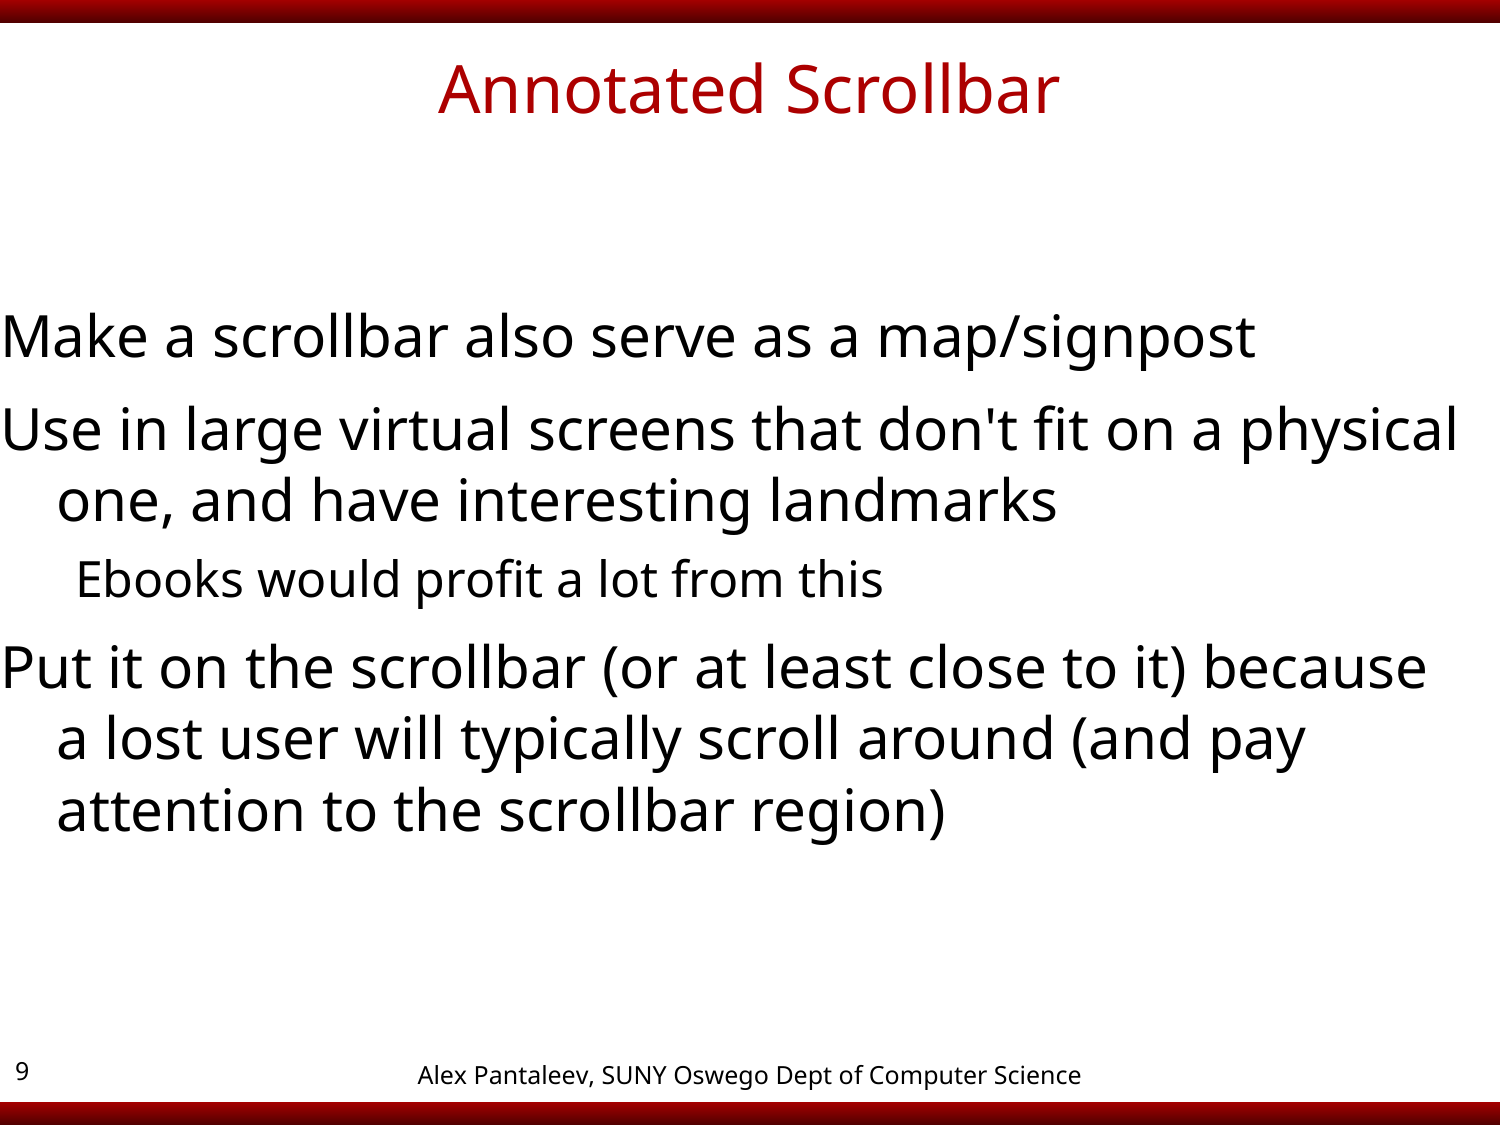

# Annotated Scrollbar
Make a scrollbar also serve as a map/signpost
Use in large virtual screens that don't fit on a physical one, and have interesting landmarks
Ebooks would profit a lot from this
Put it on the scrollbar (or at least close to it) because a lost user will typically scroll around (and pay attention to the scrollbar region)
9